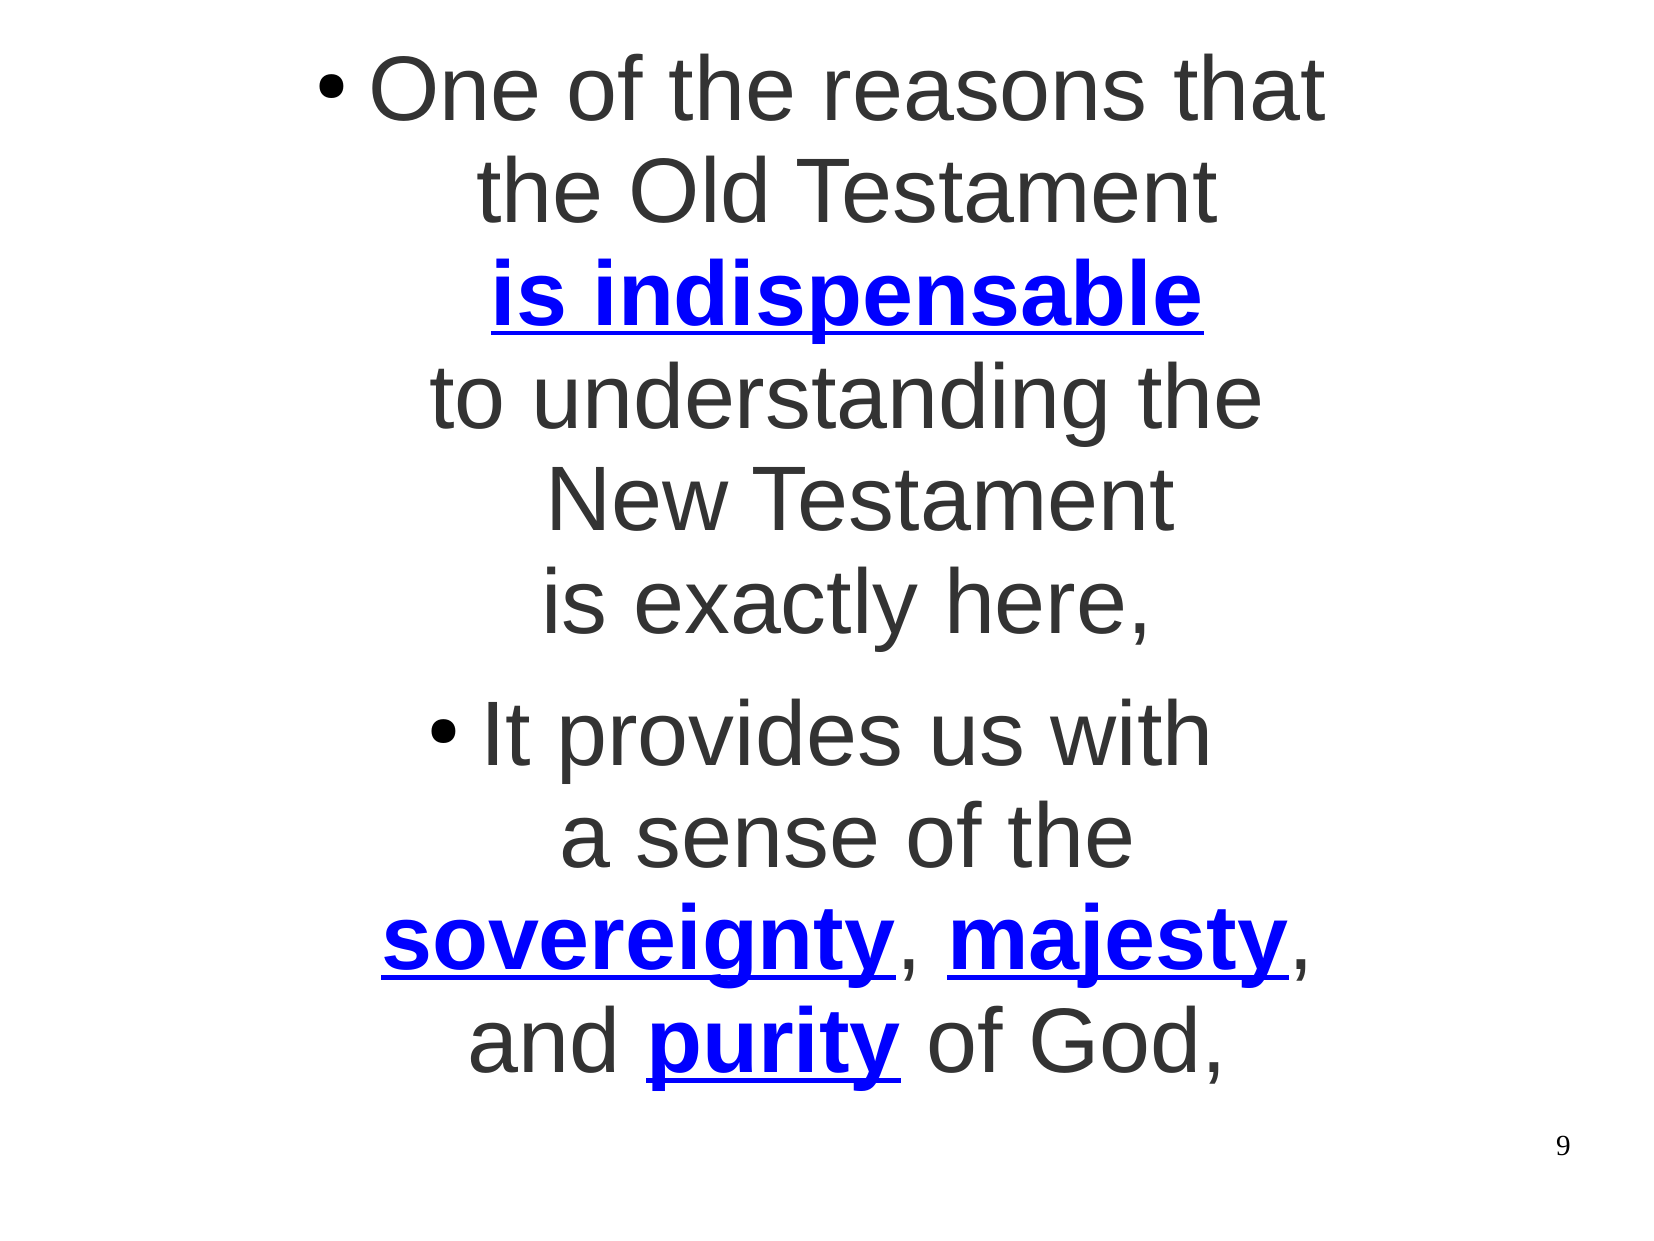

# One of the reasons that the Old Testament is indispensable to understanding the New Testament is exactly here,
It provides us with
a sense of the
sovereignty, majesty,
and purity of God,
9